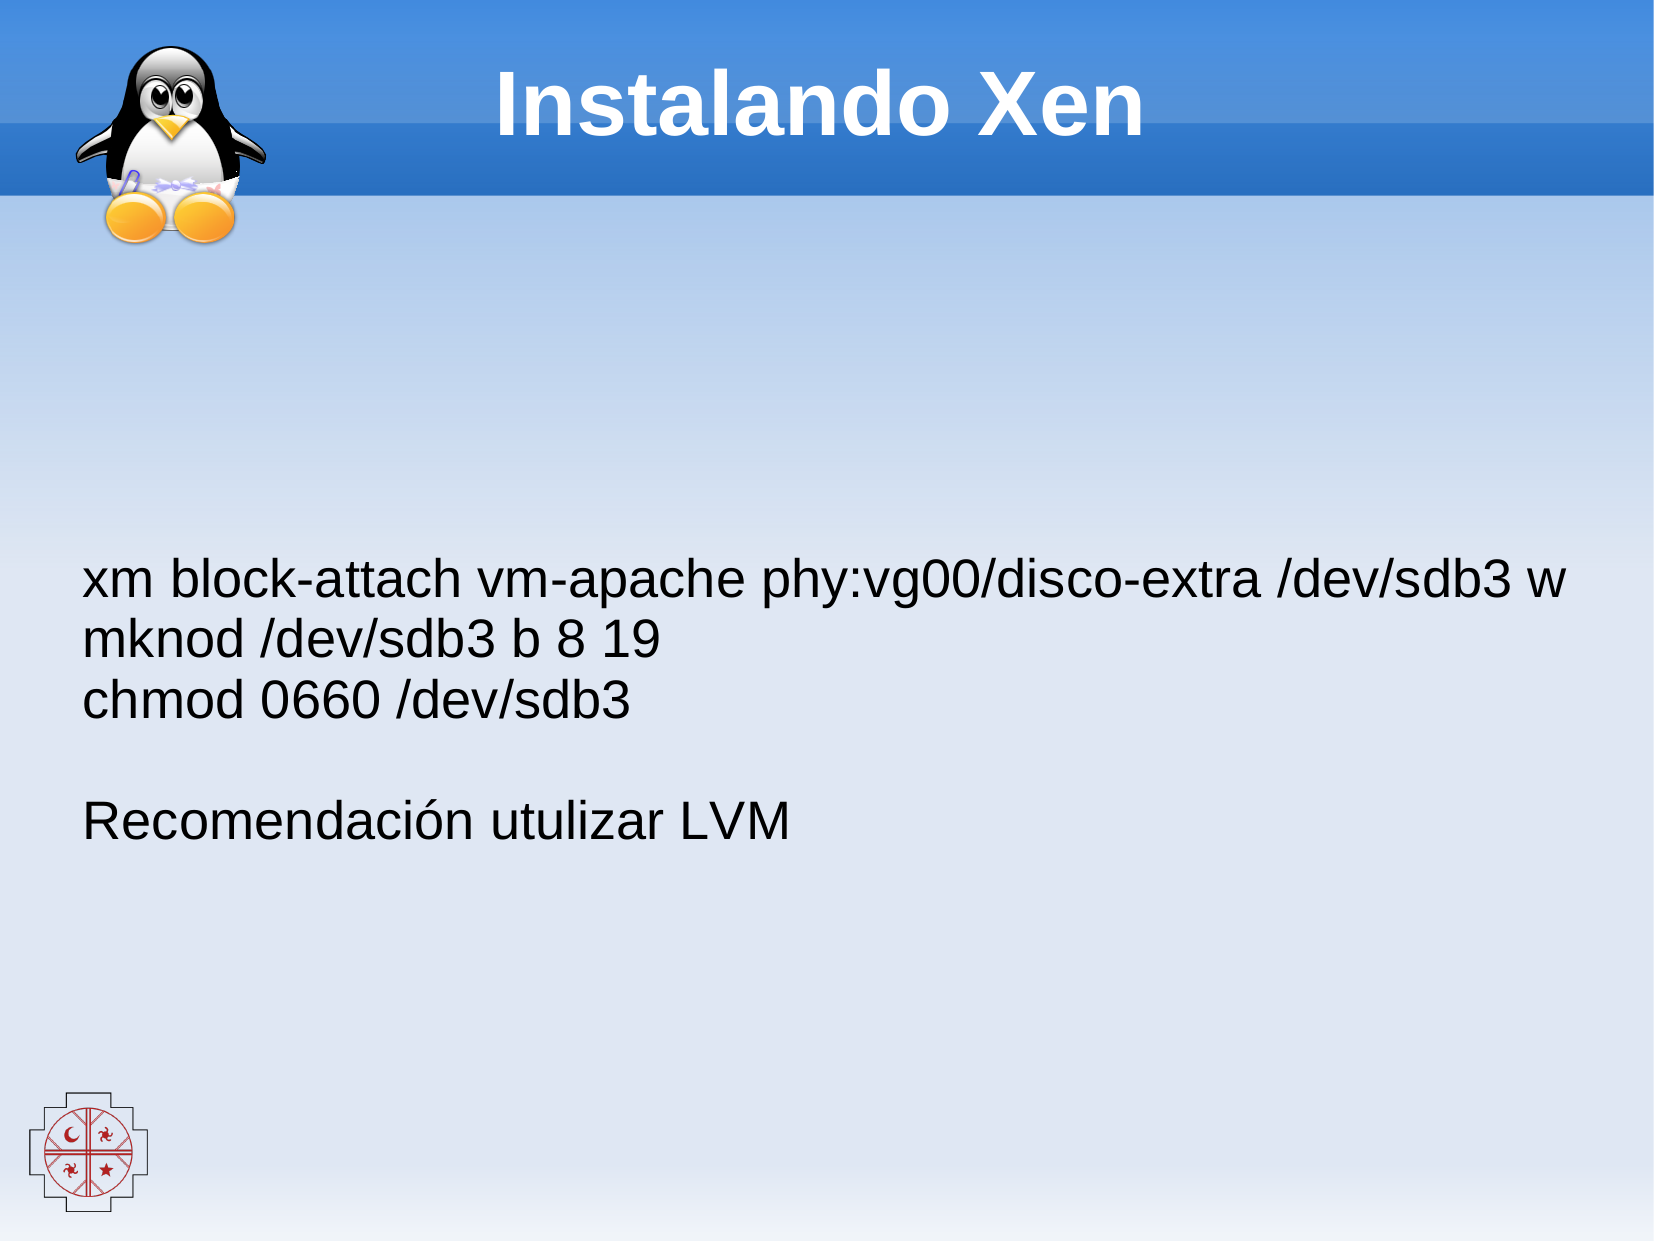

# Instalando Xen
xm block-attach vm-apache phy:vg00/disco-extra /dev/sdb3 w
mknod /dev/sdb3 b 8 19
chmod 0660 /dev/sdb3
Recomendación utulizar LVM